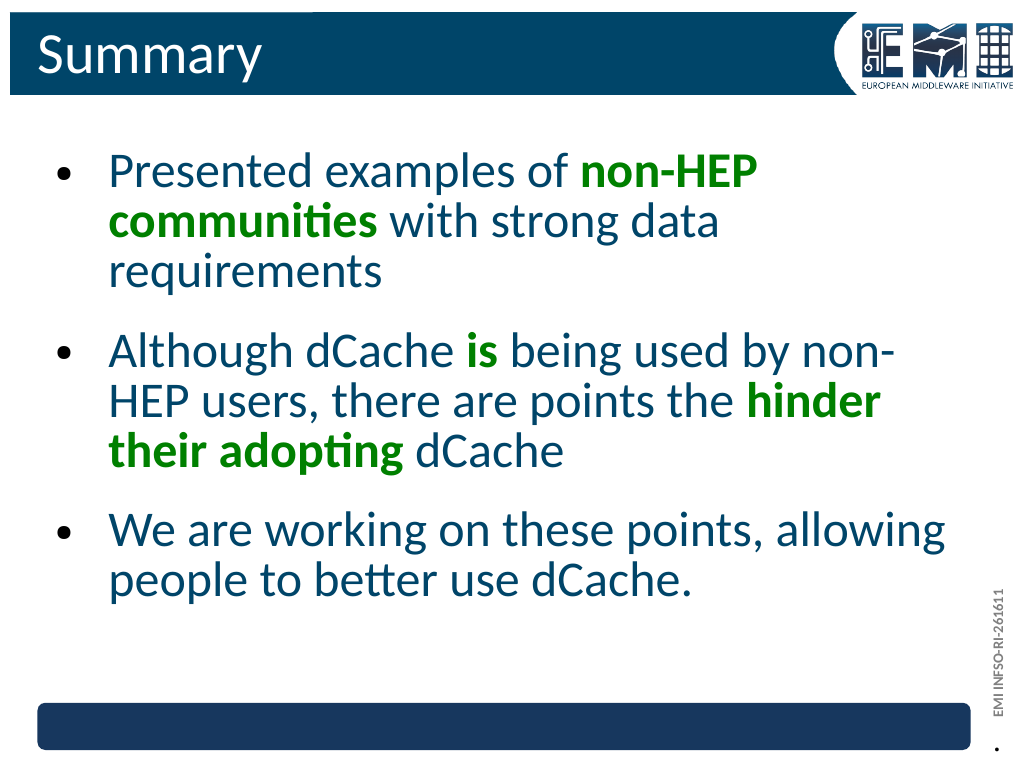

# Summary
Presented examples of non-HEP communities with strong data requirements
Although dCache is being used by non-HEP users, there are points the hinder their adopting dCache
We are working on these points, allowing people to better use dCache.